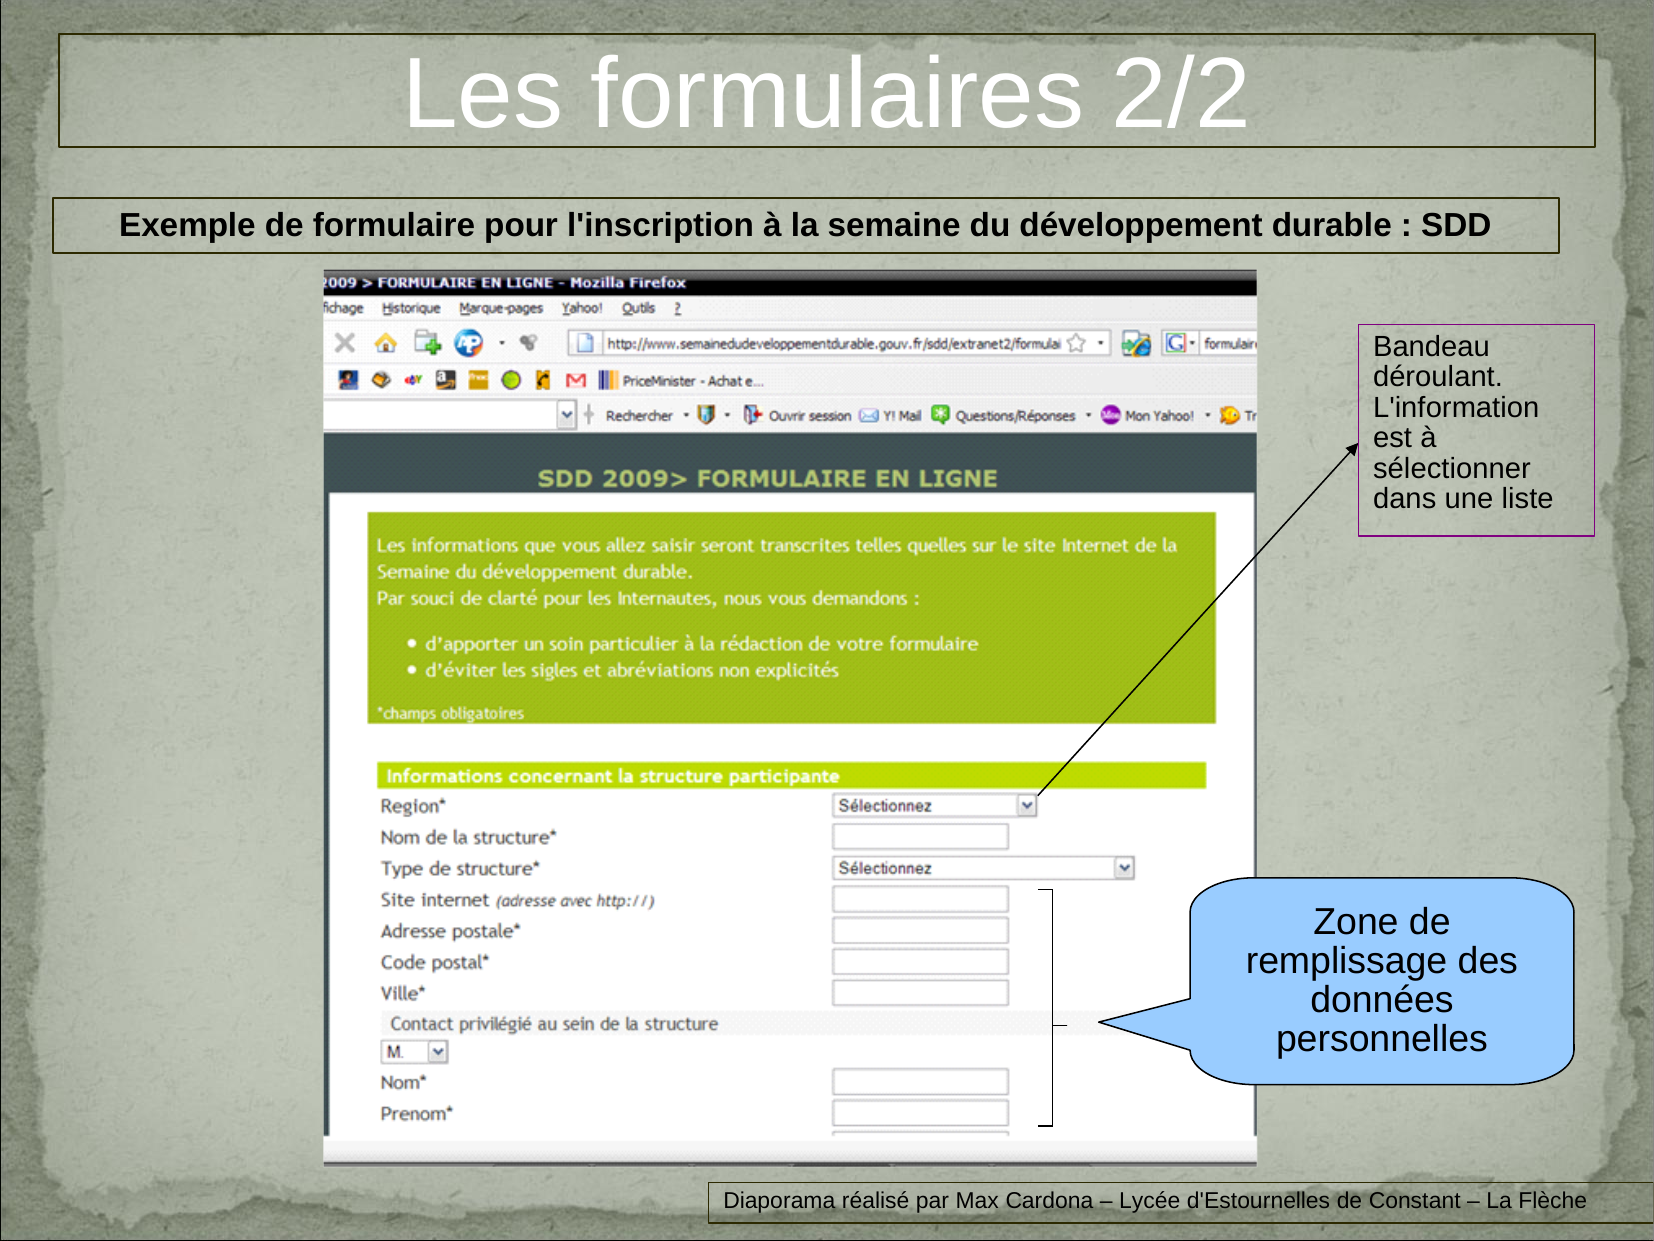

Les formulaires 2/2
Exemple de formulaire pour l'inscription à la semaine du développement durable : SDD
Bandeau déroulant. L'information est à sélectionner dans une liste
Zone de remplissage des données personnelles
Diaporama réalisé par Max Cardona – Lycée d'Estournelles de Constant – La Flèche